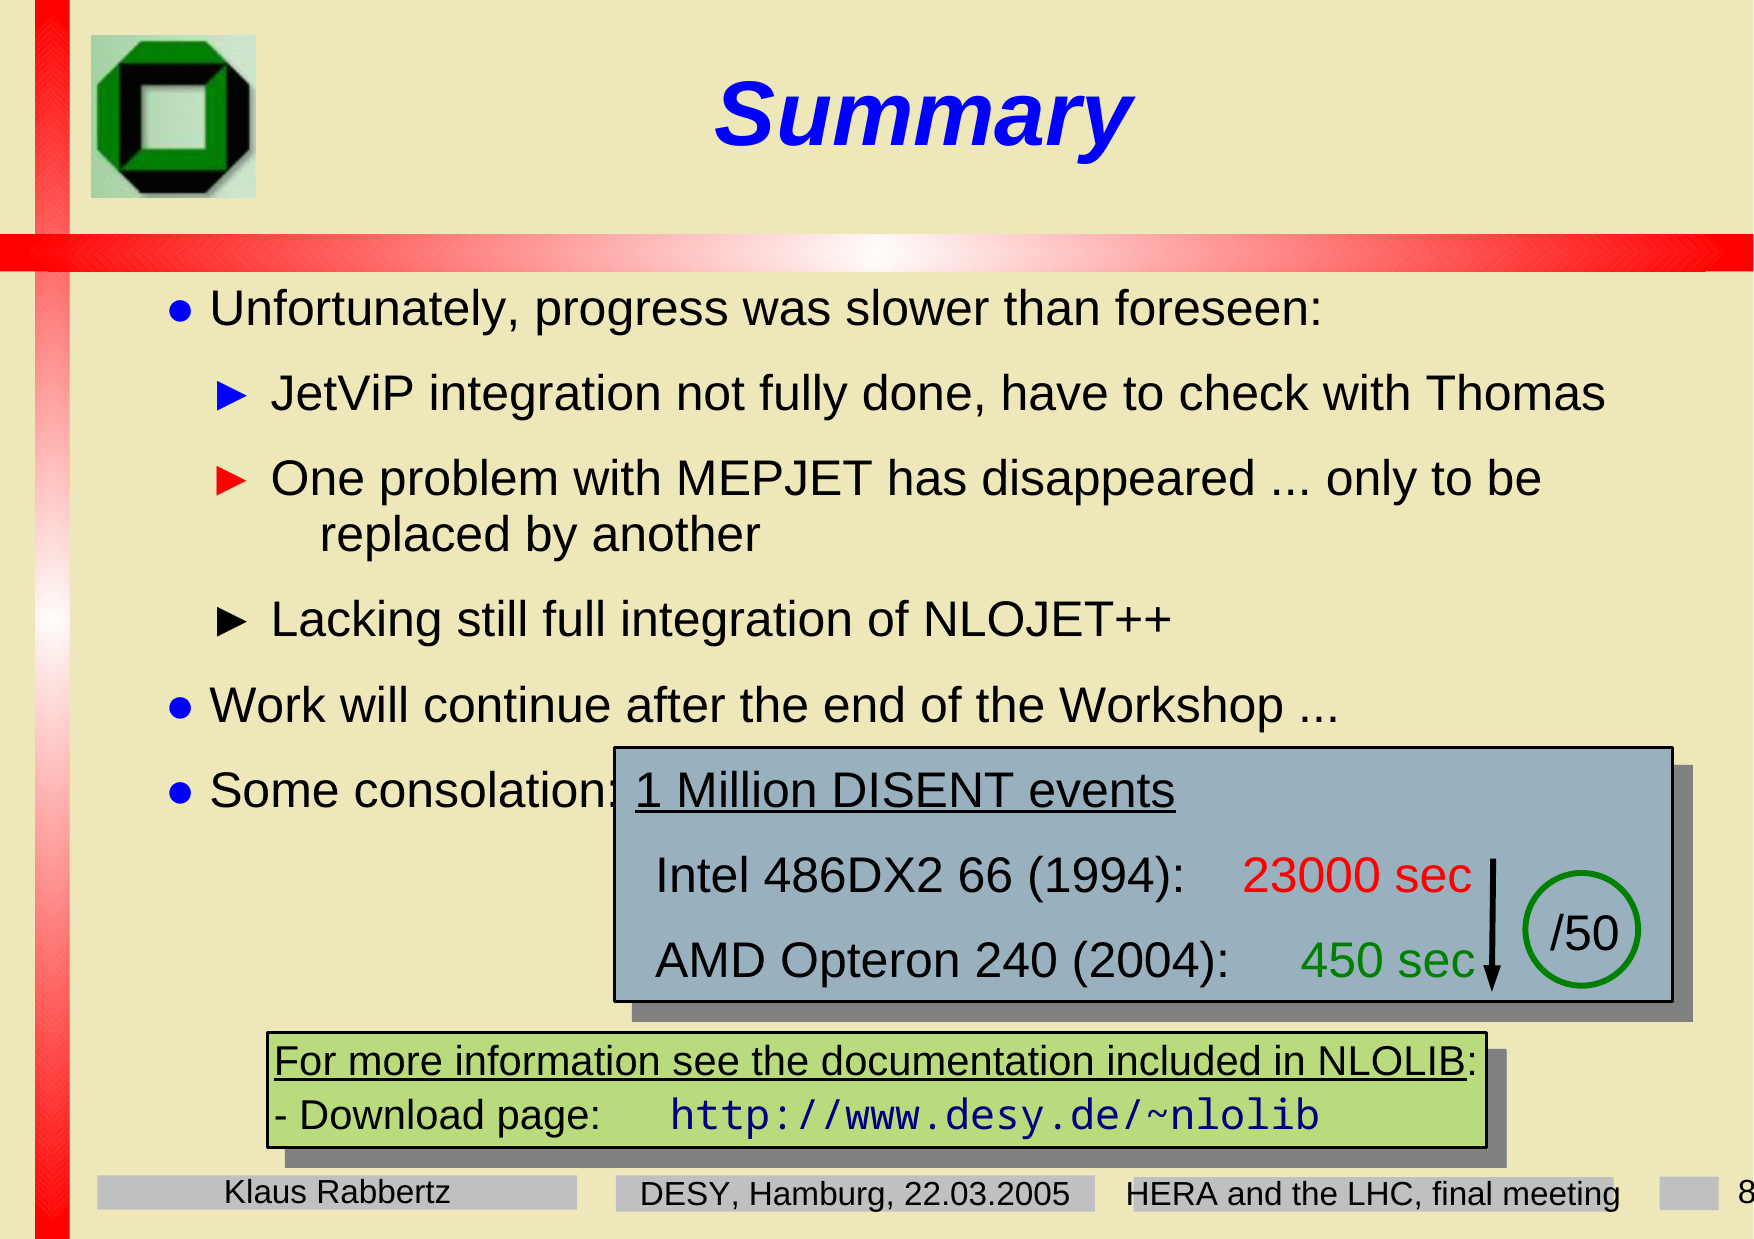

# Summary
● Unfortunately, progress was slower than foreseen:
 ► JetViP integration not fully done, have to check with Thomas
 ► One problem with MEPJET has disappeared ... only to be replaced by another
 ► Lacking still full integration of NLOJET++
● Work will continue after the end of the Workshop ...
● Some consolation: 1 Million DISENT events
 Intel 486DX2 66 (1994): 23000 sec
 AMD Opteron 240 (2004): 450 sec
/50
For more information see the documentation included in NLOLIB:
- Download page: http://www.desy.de/~nlolib